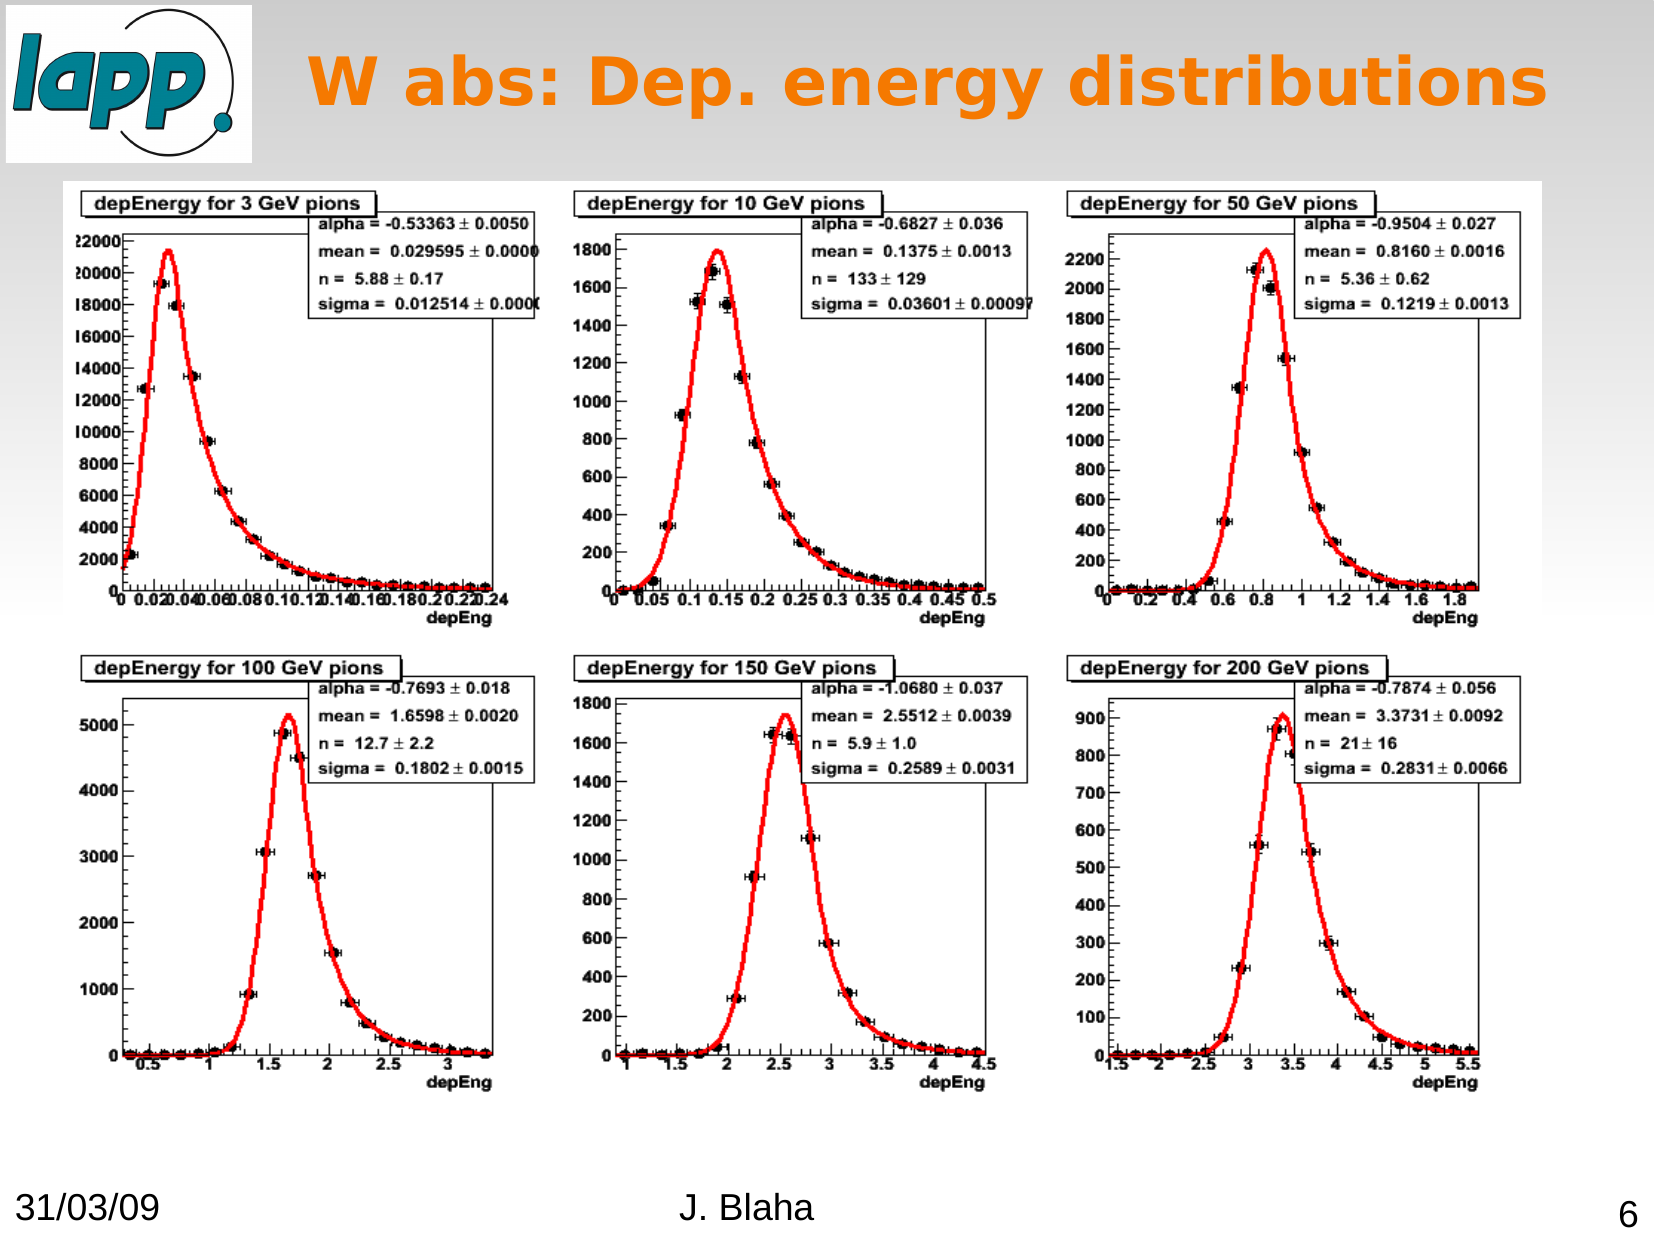

# W abs: Dep. energy distributions
31/03/09
 J. Blaha